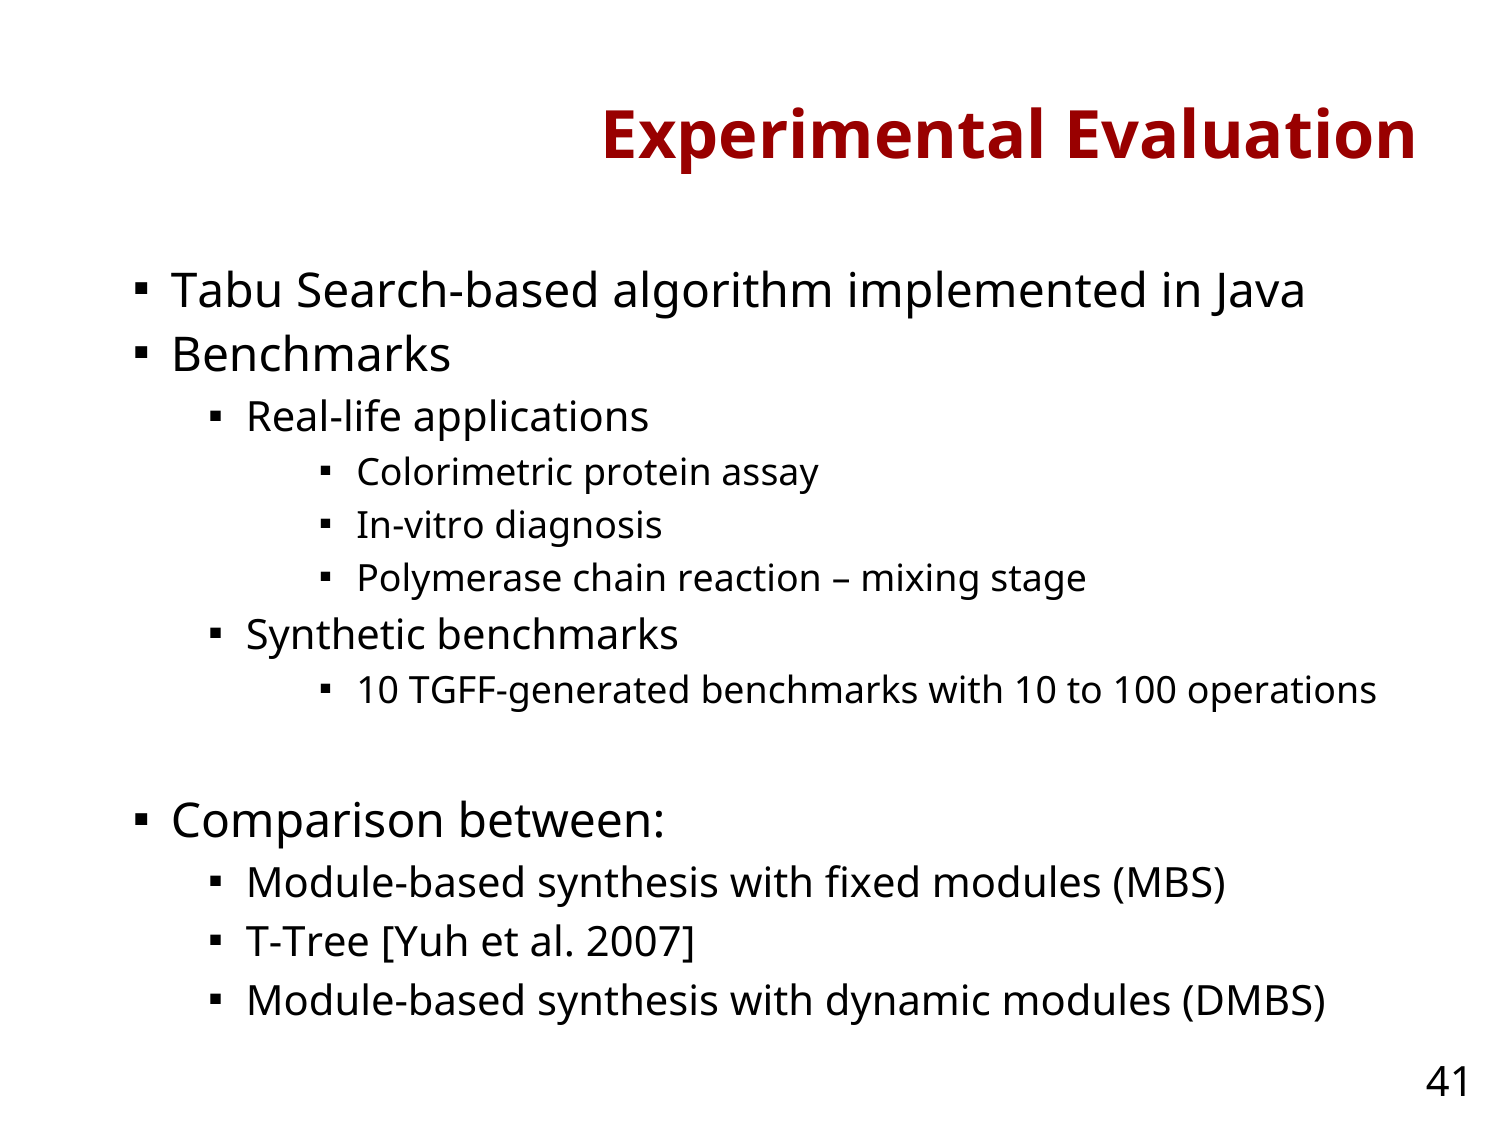

# Experimental Evaluation
Tabu Search-based algorithm implemented in Java
Benchmarks
Real-life applications
Colorimetric protein assay
In-vitro diagnosis
Polymerase chain reaction – mixing stage
Synthetic benchmarks
10 TGFF-generated benchmarks with 10 to 100 operations
Comparison between:
Module-based synthesis with fixed modules (MBS)
T-Tree [Yuh et al. 2007]
Module-based synthesis with dynamic modules (DMBS)